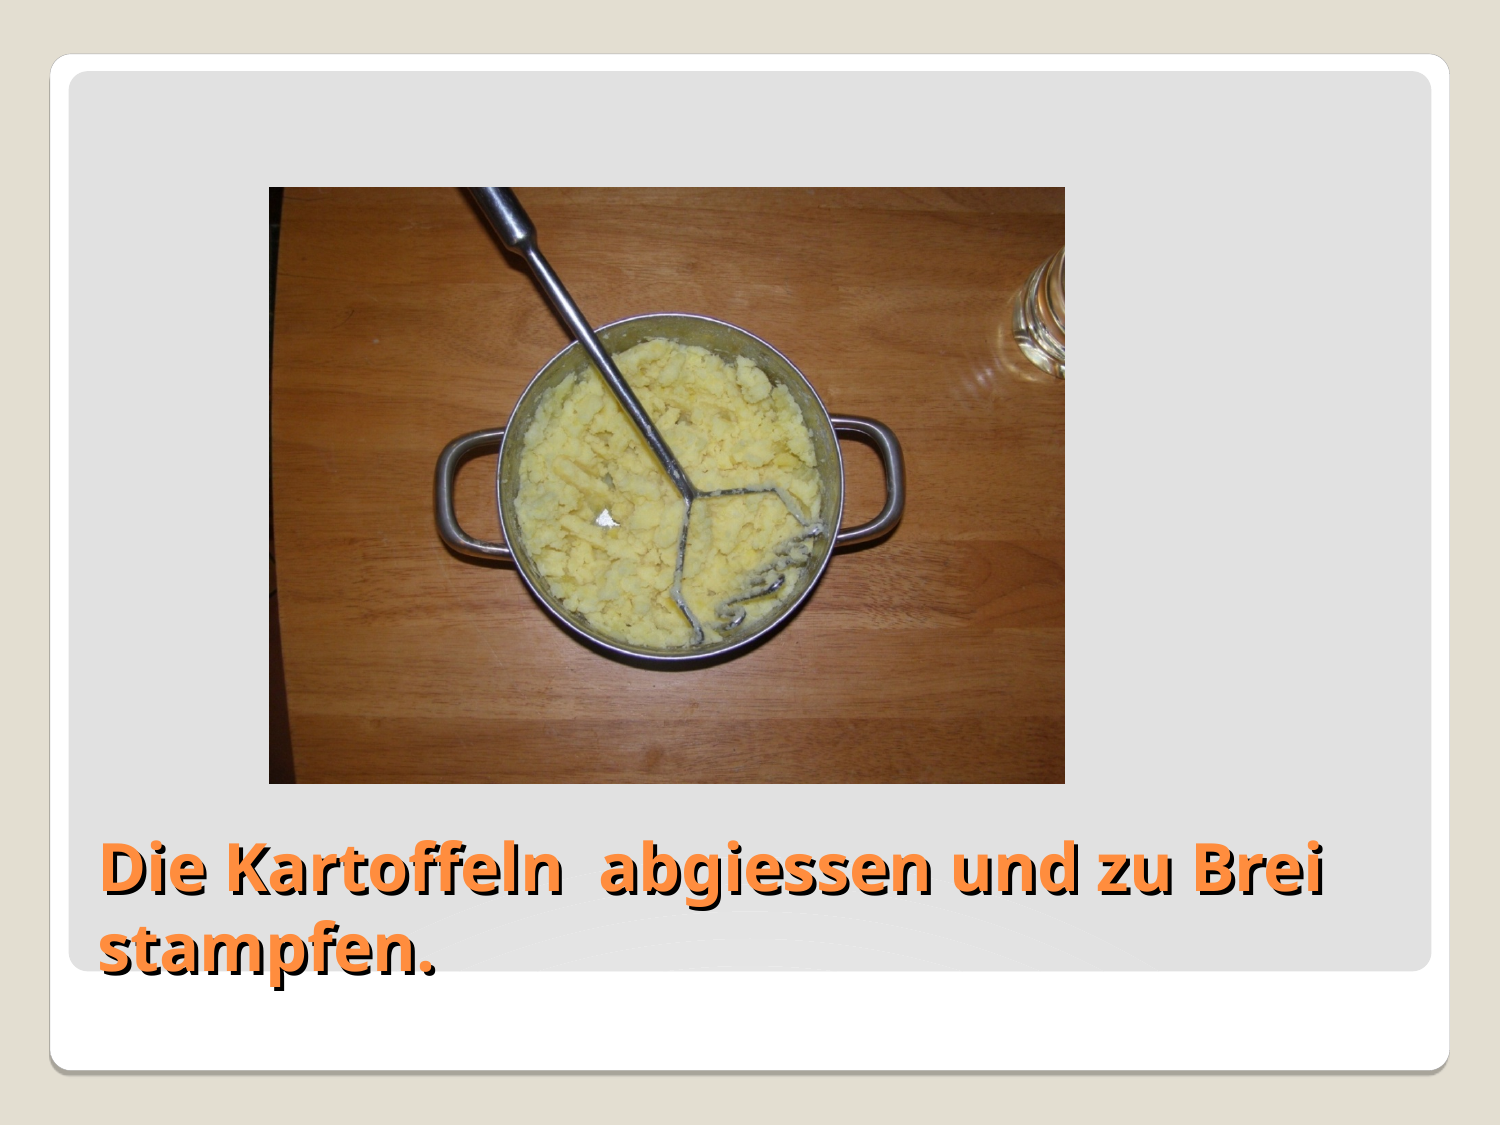

# Die Kartoffeln abgiessen und zu Brei stampfen.